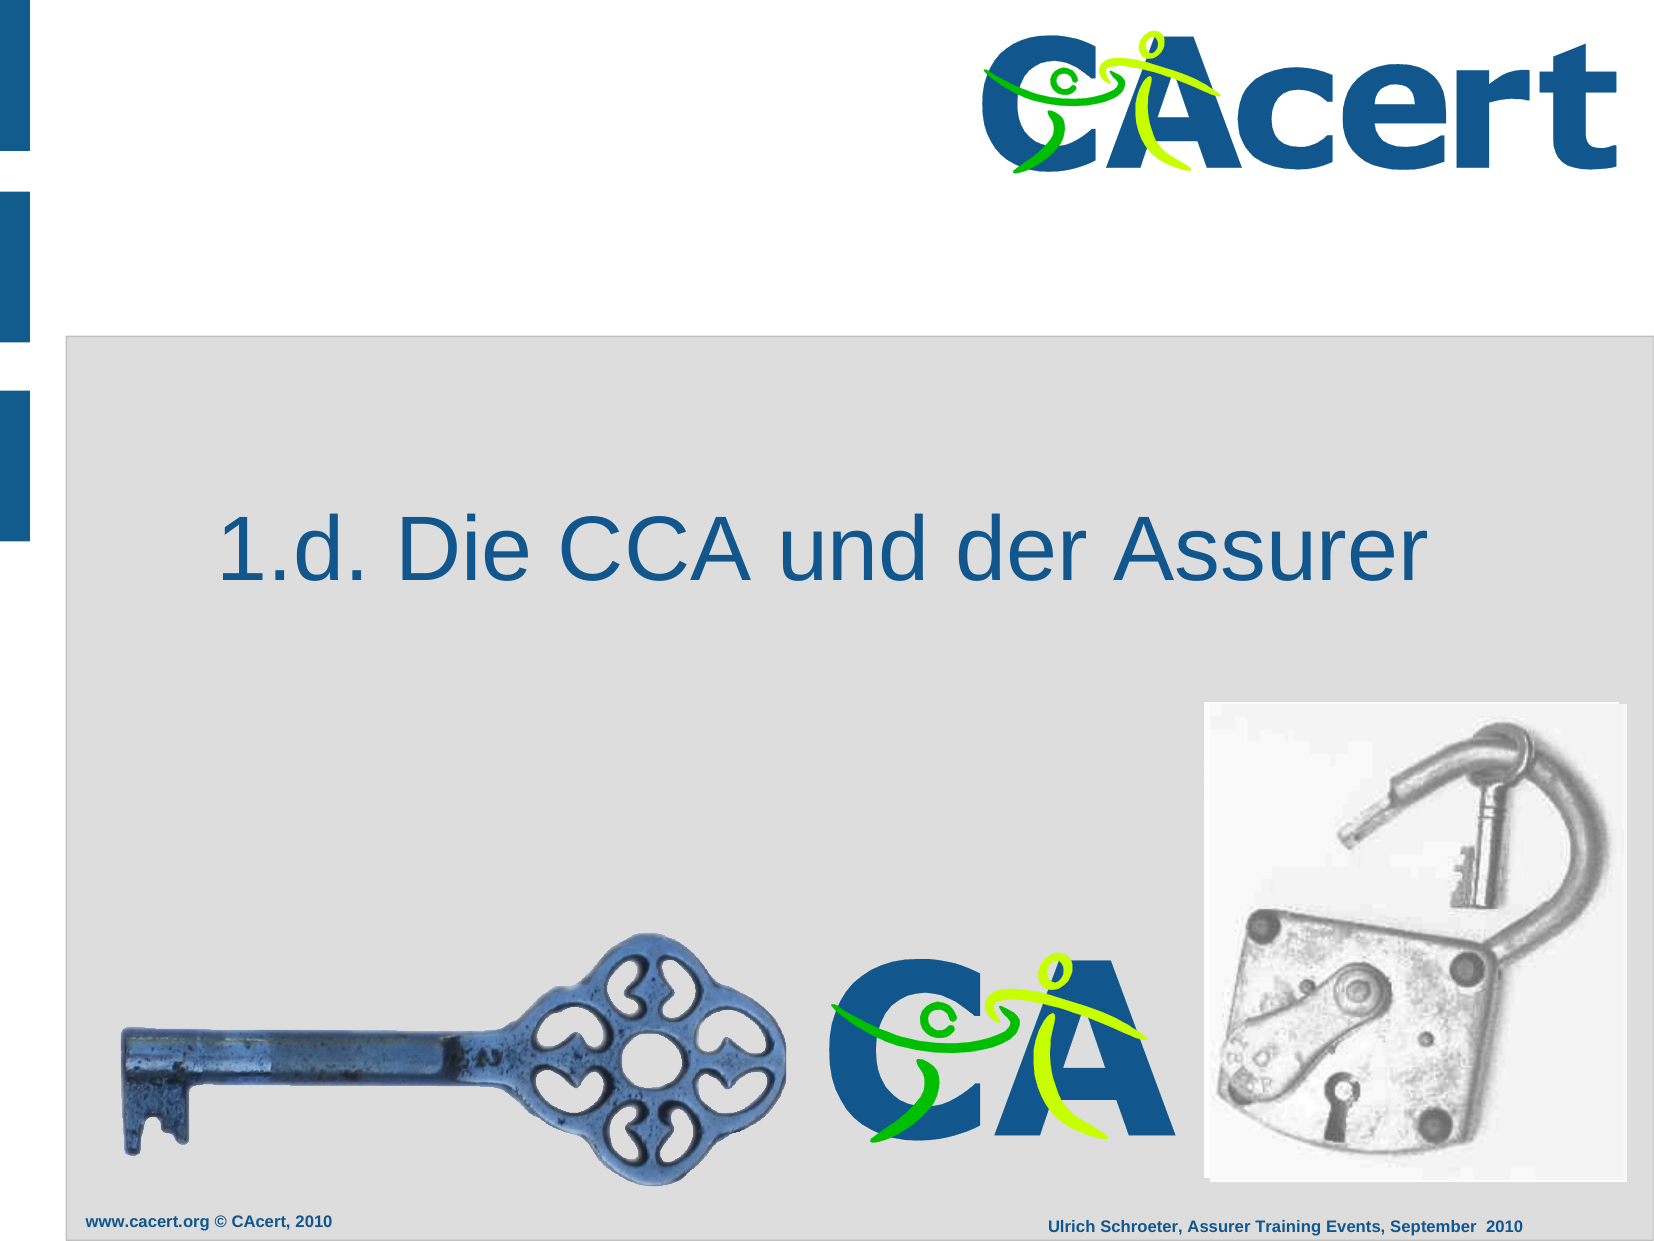

# 1.d. Die CCA und der Assurer